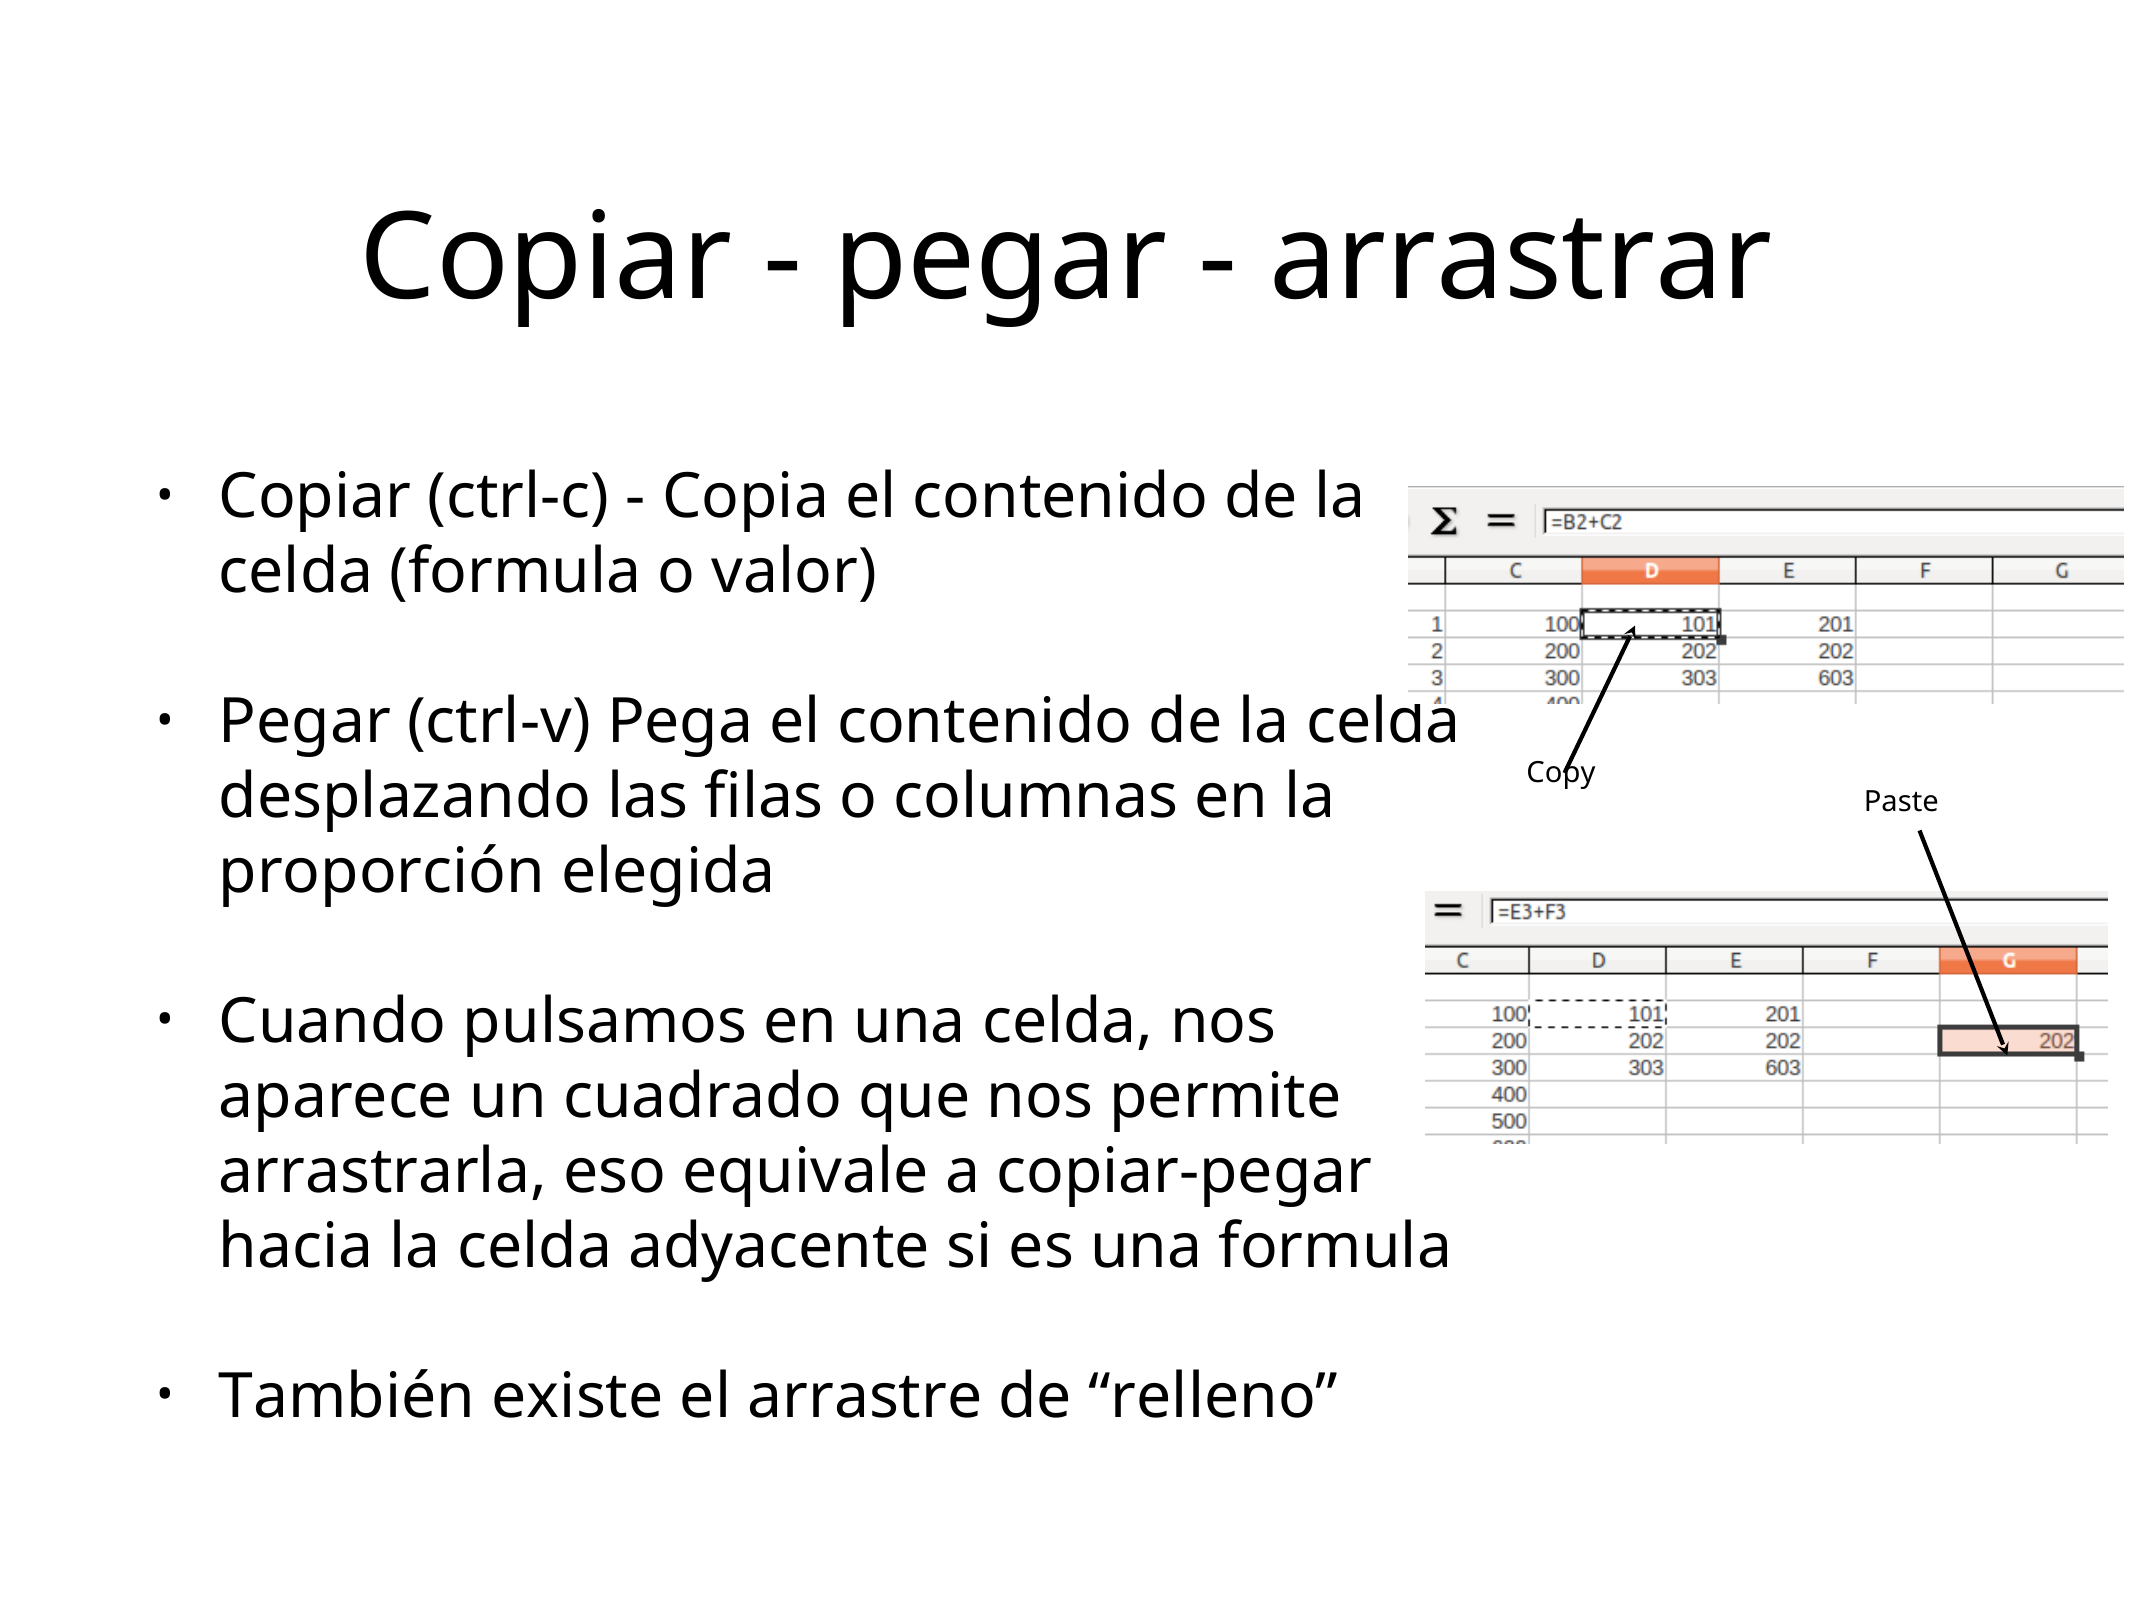

# Copiar - pegar - arrastrar
Copiar (ctrl-c) - Copia el contenido de la celda (formula o valor)
Pegar (ctrl-v) Pega el contenido de la celda desplazando las filas o columnas en la proporción elegida
Cuando pulsamos en una celda, nos aparece un cuadrado que nos permite arrastrarla, eso equivale a copiar-pegar hacia la celda adyacente si es una formula
También existe el arrastre de “relleno”
Copy
Paste